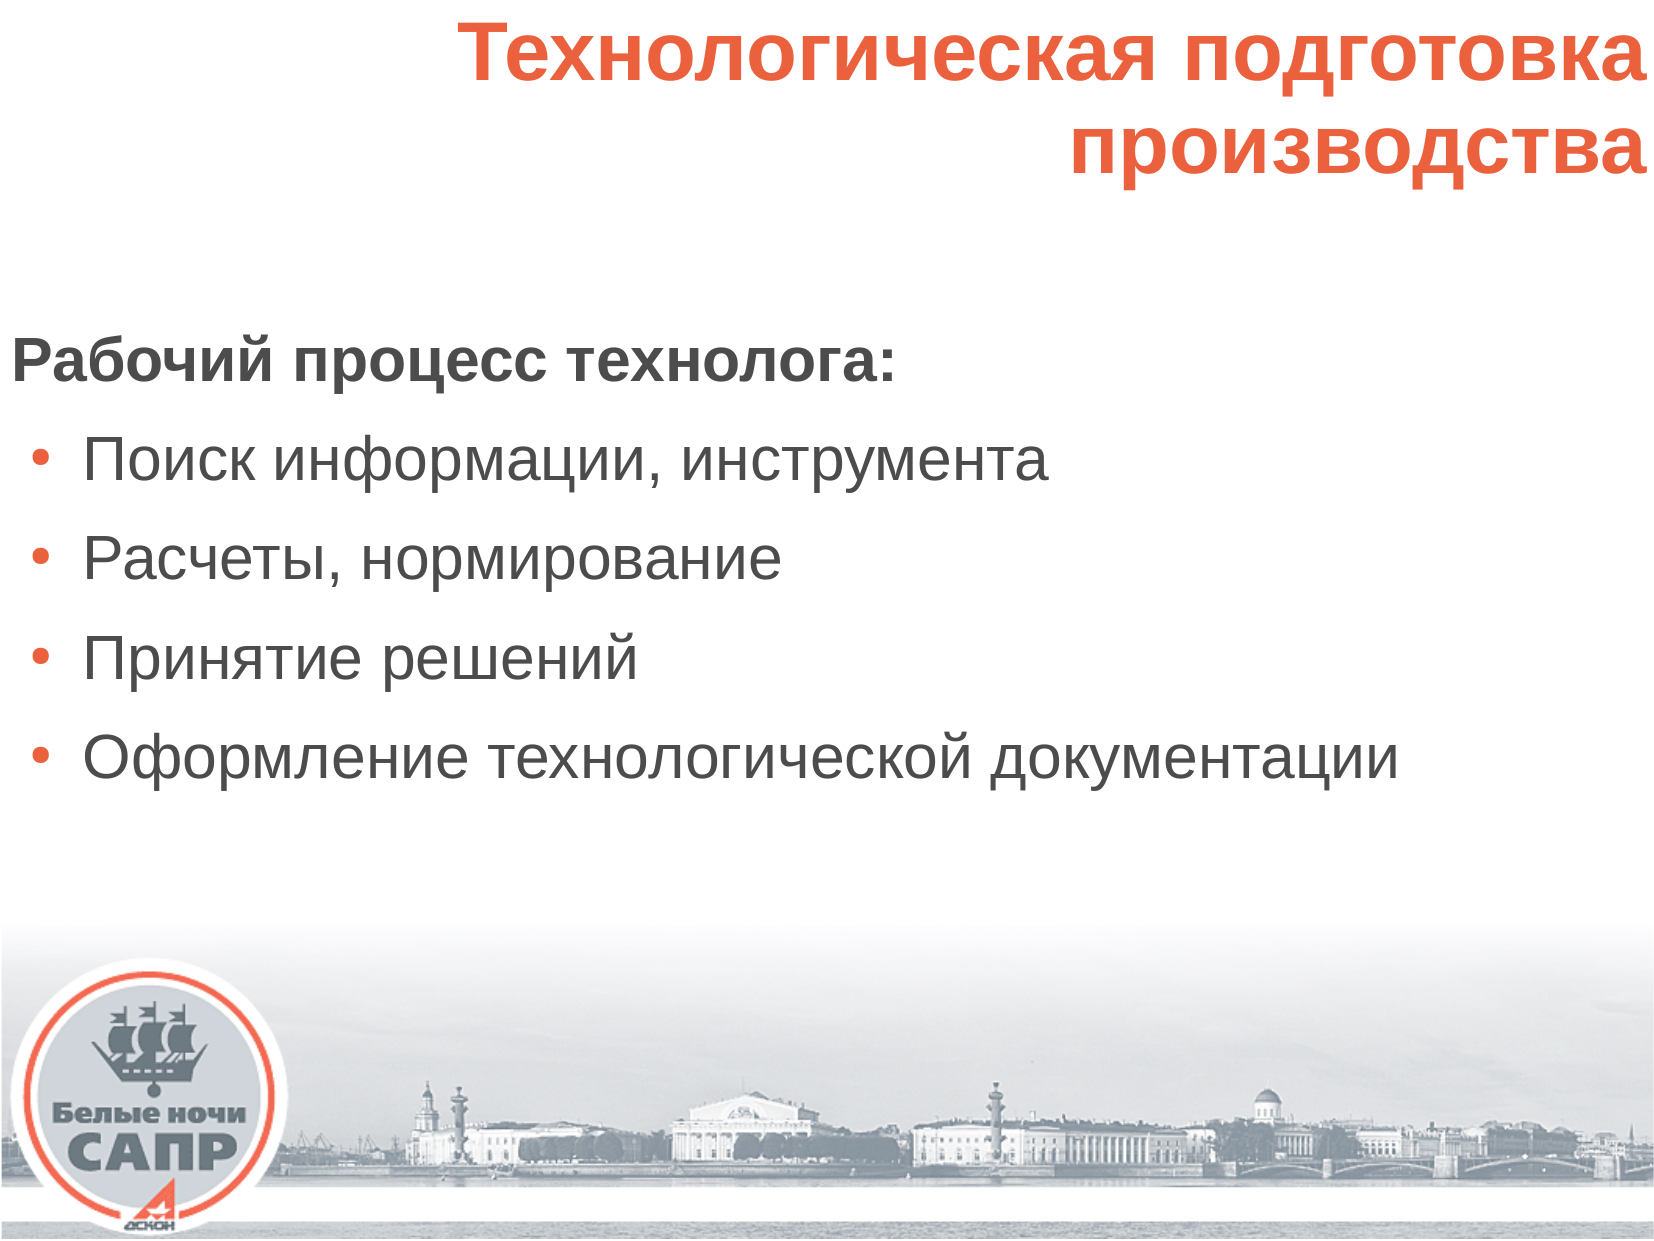

Технологическая подготовка производства
# Рабочий процесс технолога:
Поиск информации, инструмента
Расчеты, нормирование
Принятие решений
Оформление технологической документации